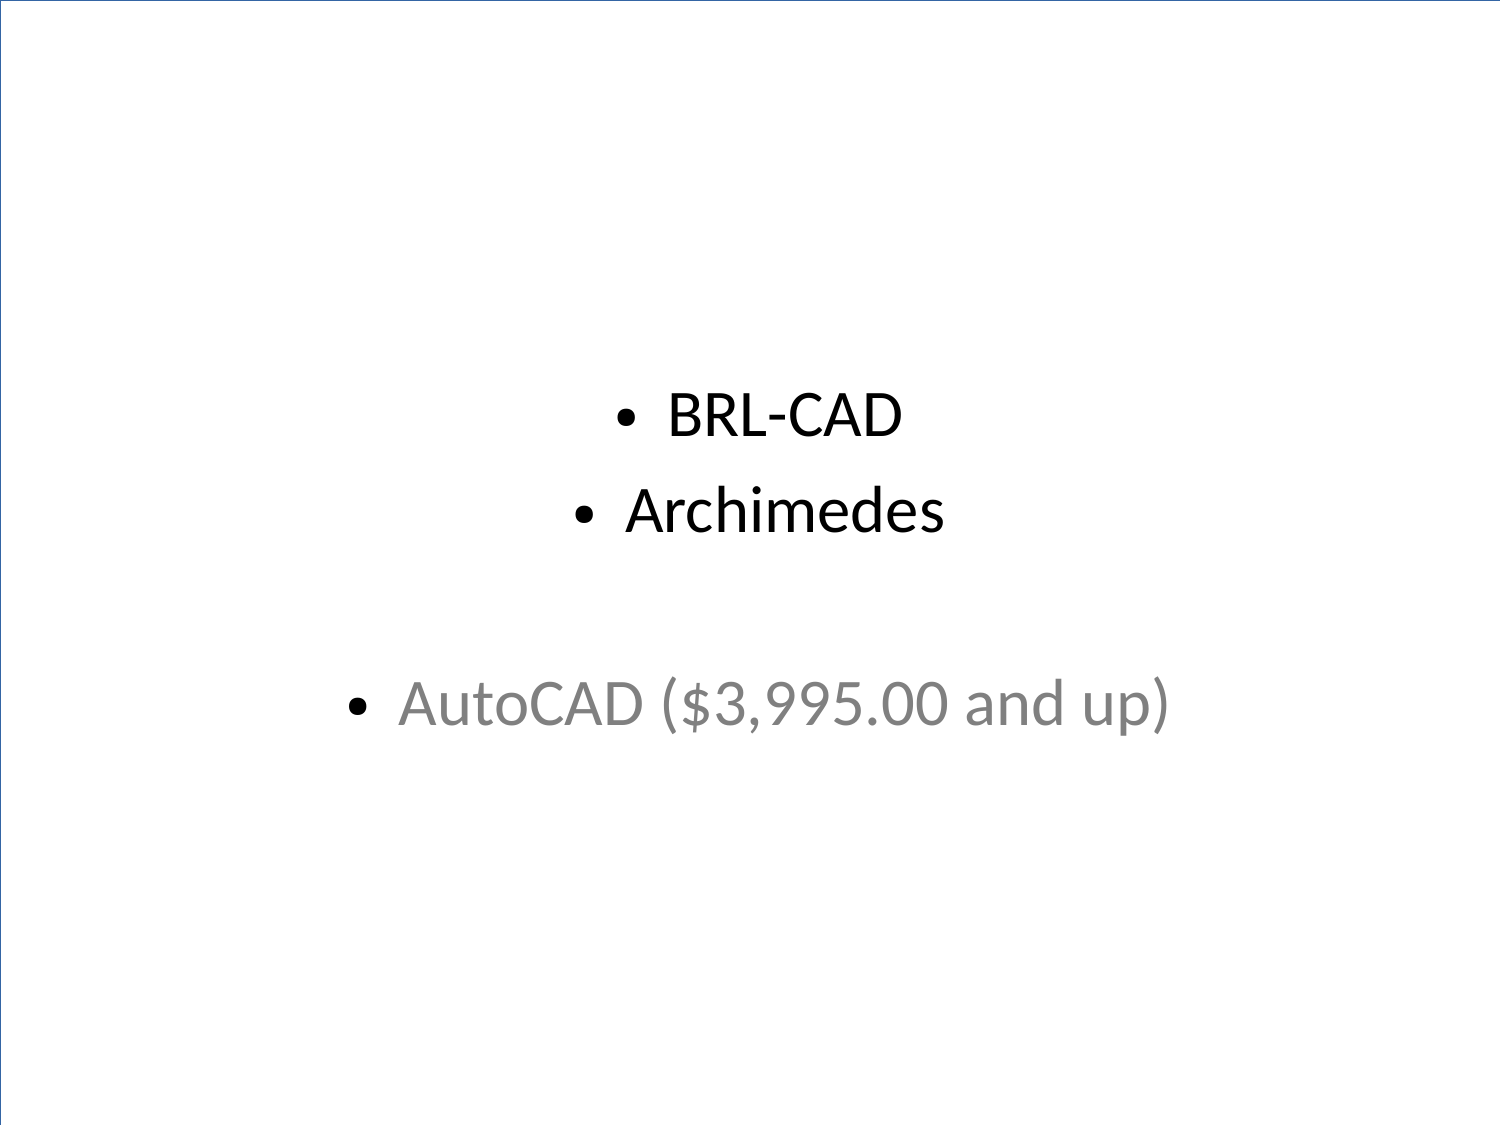

# BRL-CAD
Archimedes
AutoCAD ($3,995.00 and up)